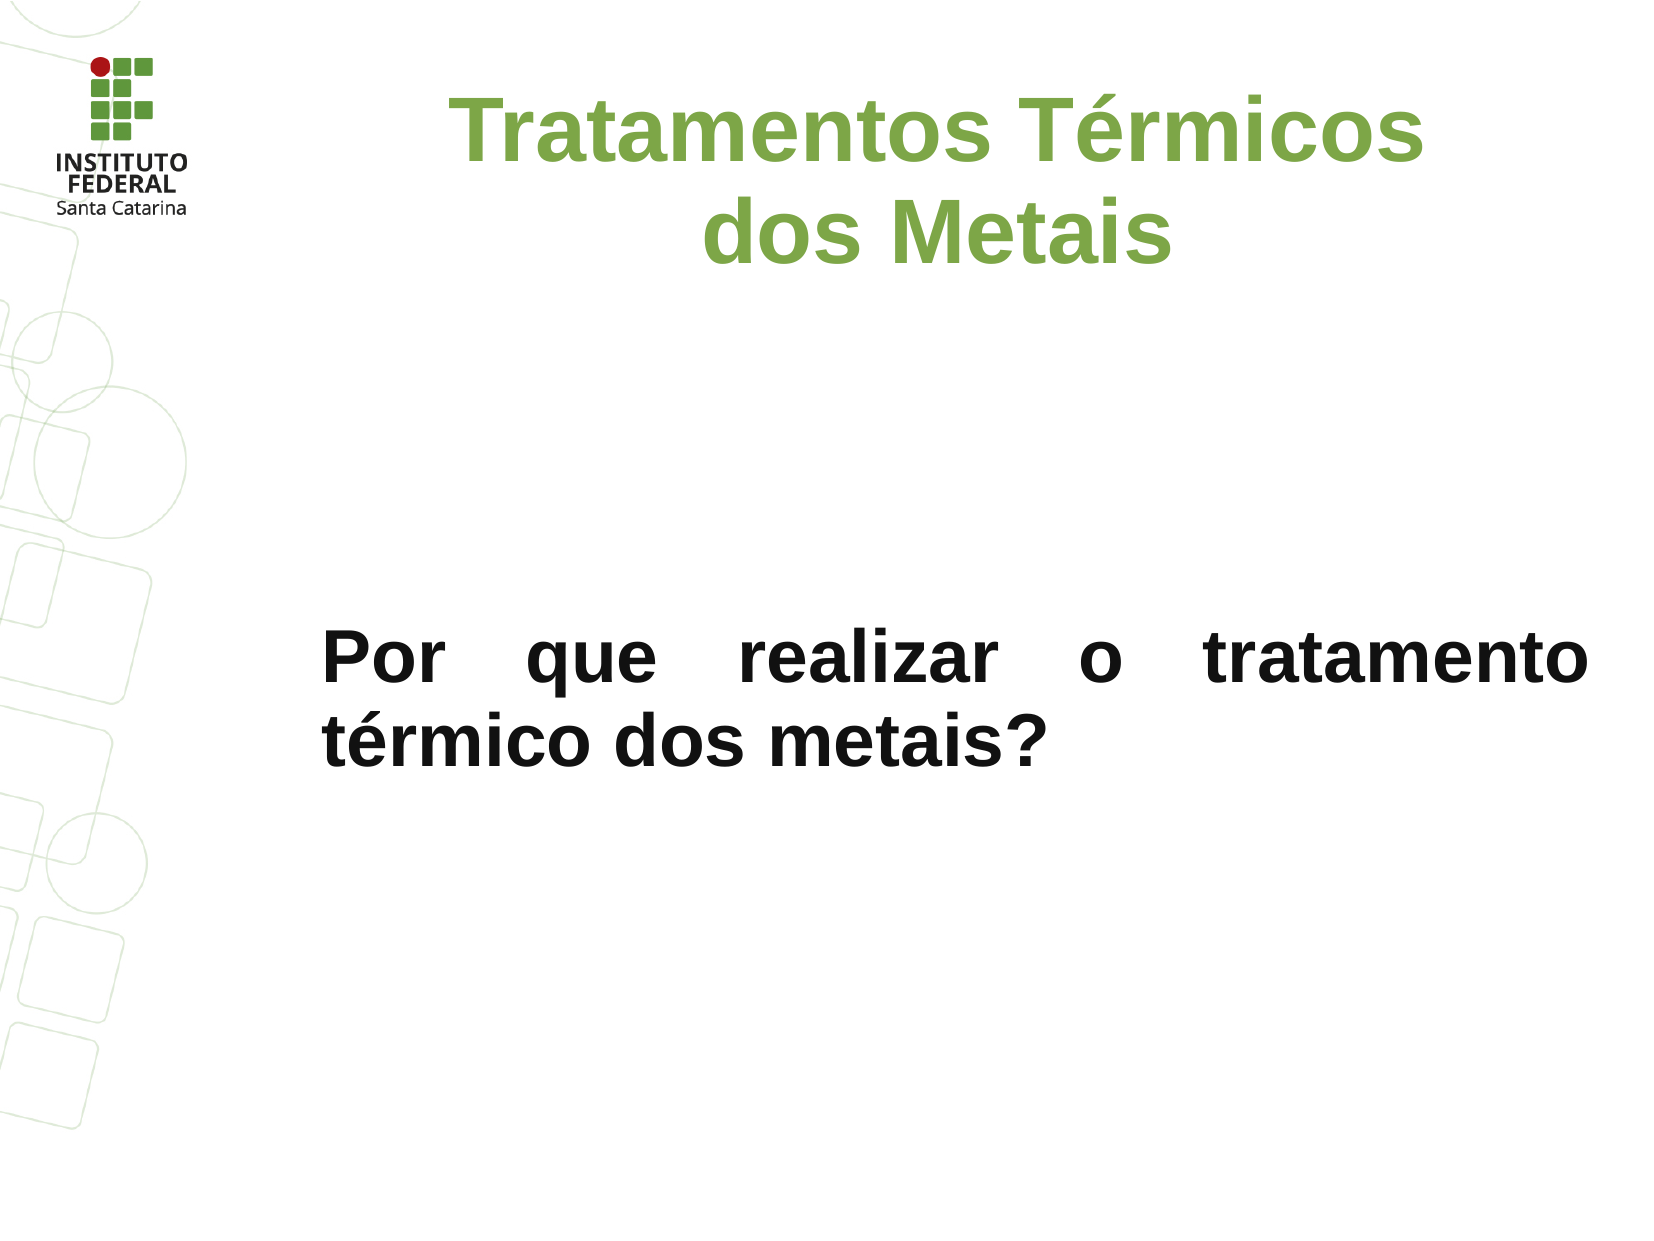

#
Tratamentos Térmicos
dos Metais
Por que realizar o tratamento térmico dos metais?